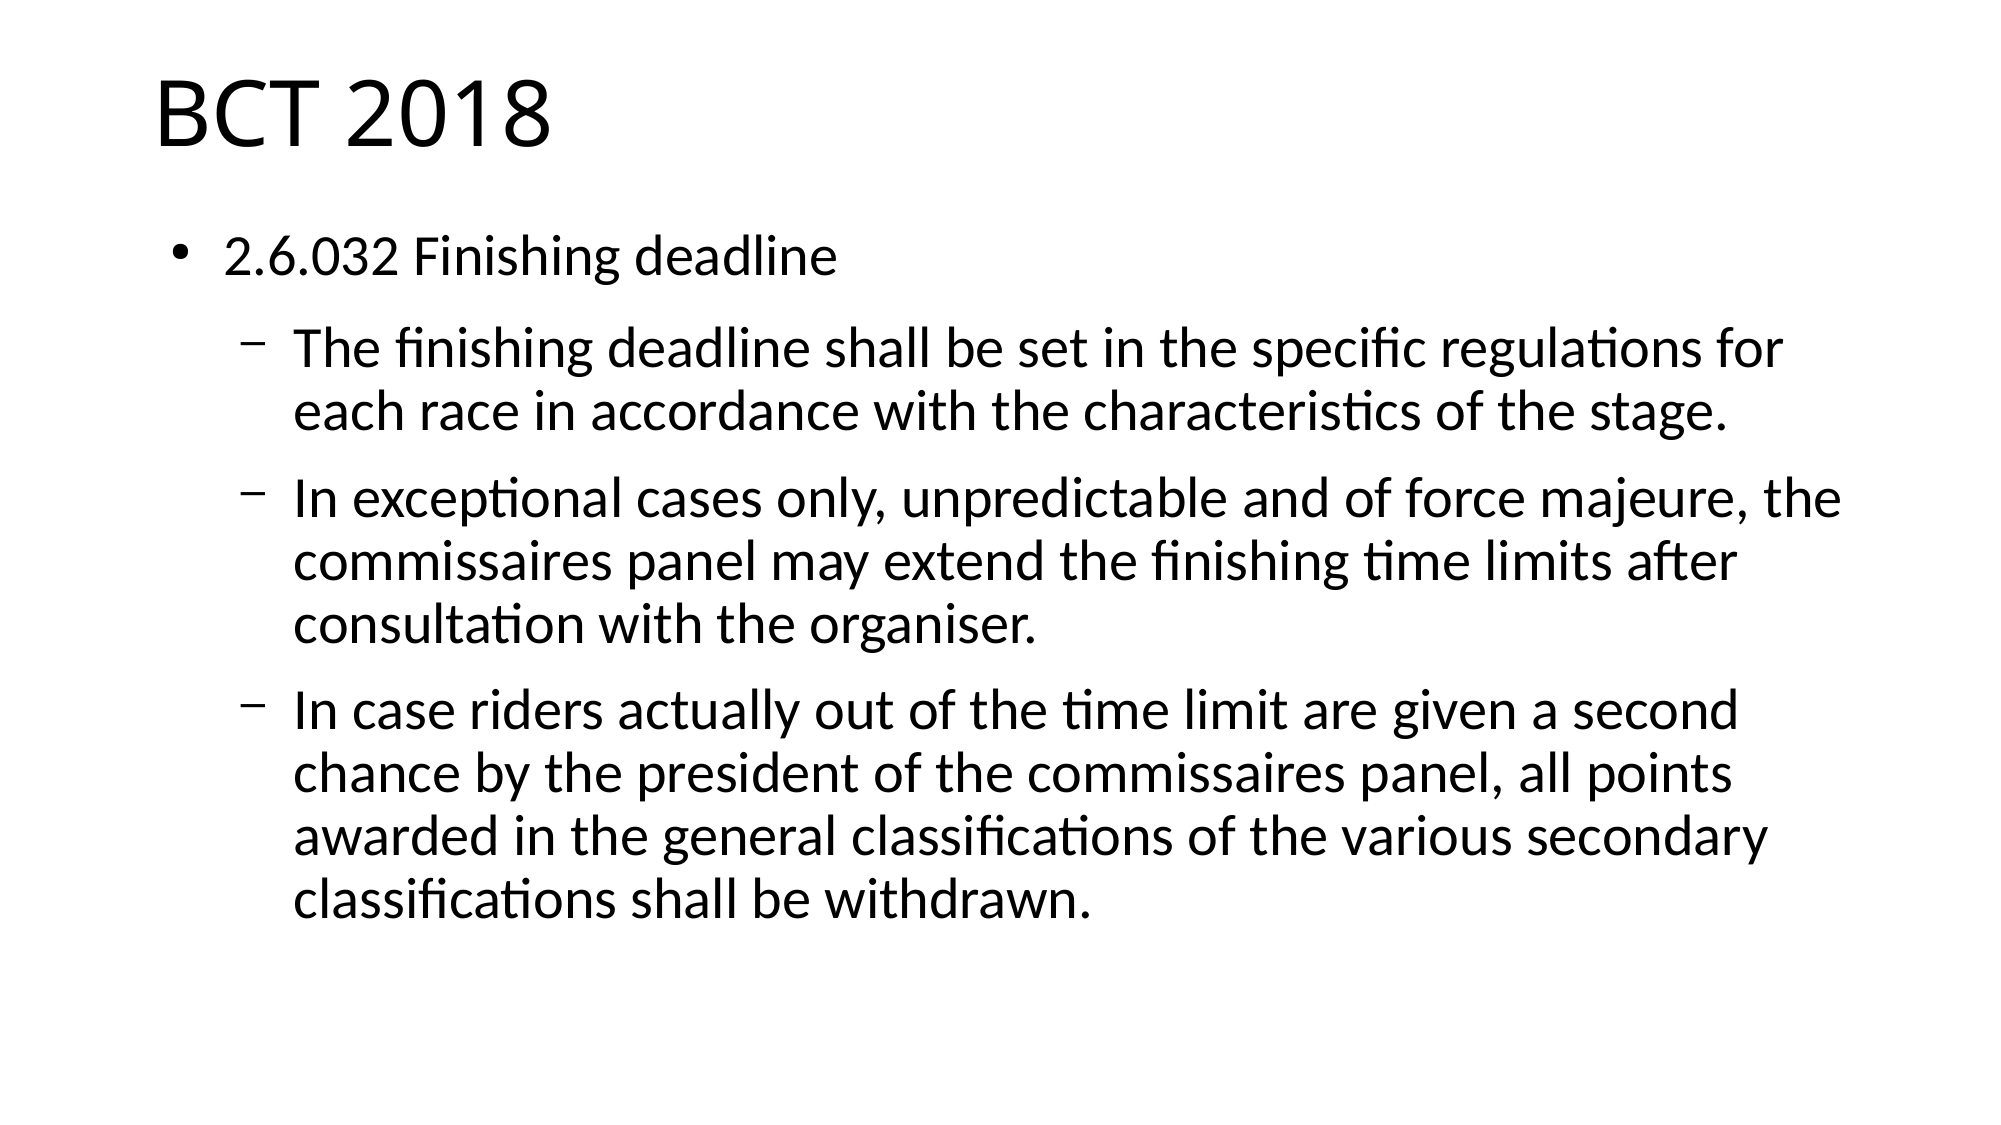

# BCT 2018
2.6.032 Finishing deadline
The finishing deadline shall be set in the specific regulations for each race in accordance with the characteristics of the stage.
In exceptional cases only, unpredictable and of force majeure, the commissaires panel may extend the finishing time limits after consultation with the organiser.
In case riders actually out of the time limit are given a second chance by the president of the commissaires panel, all points awarded in the general classifications of the various secondary classifications shall be withdrawn.